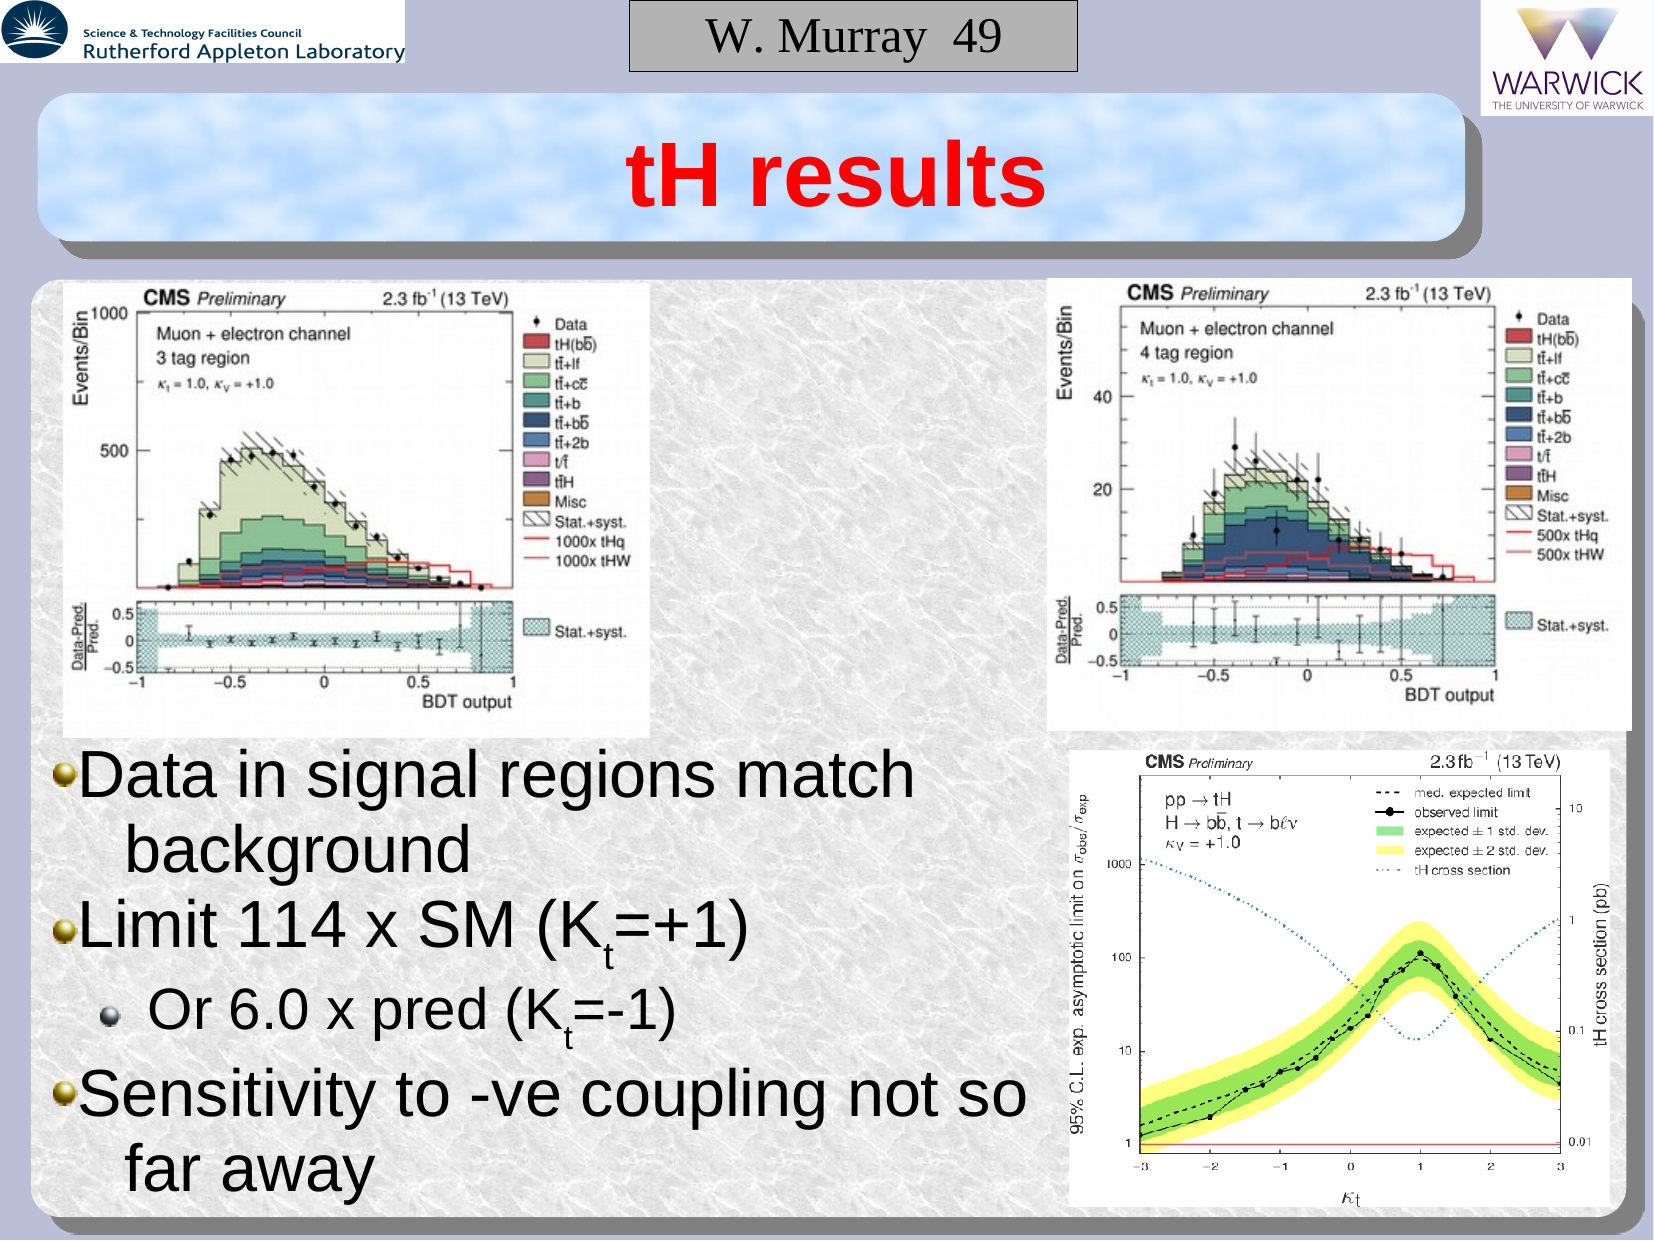

# tH results
Data in signal regions match background
Limit 114 x SM (Kt=+1)
Or 6.0 x pred (Kt=-1)
Sensitivity to -ve coupling not so far away